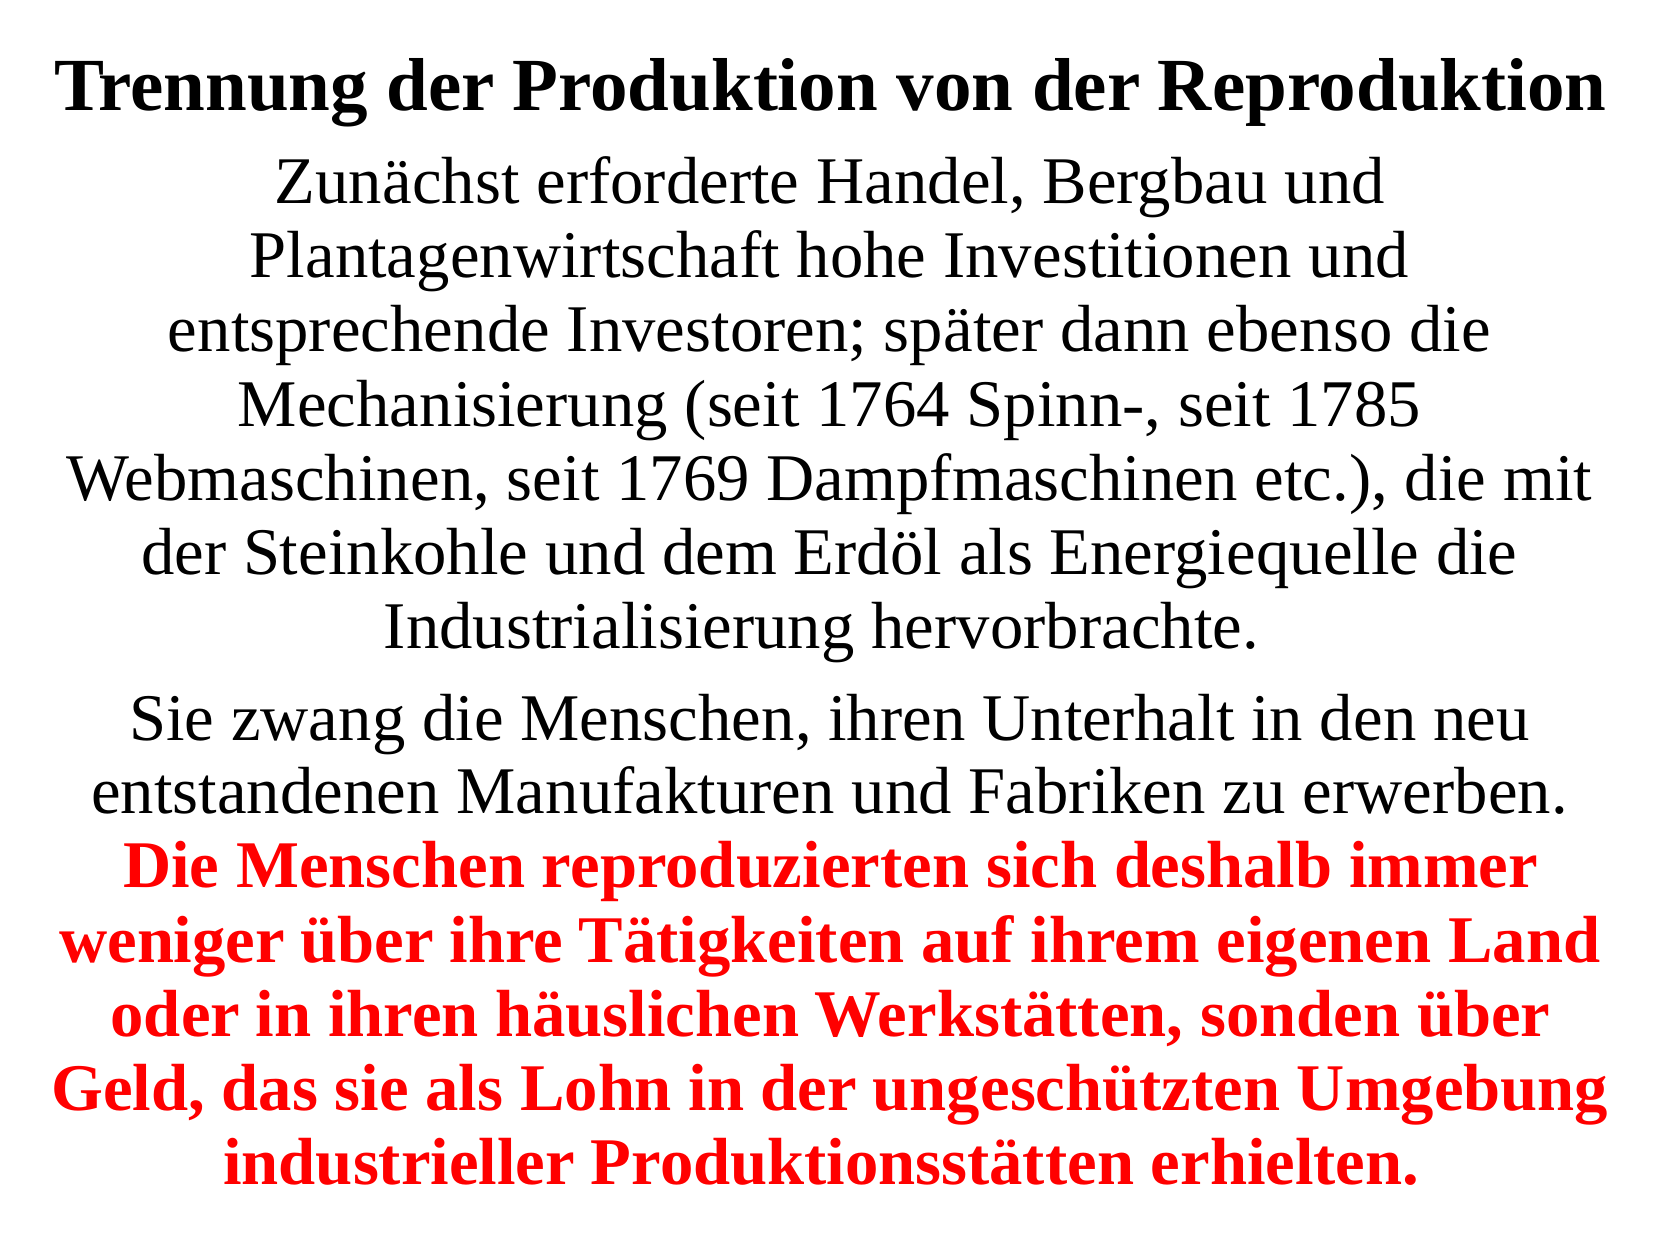

Trennung der Produktion von der Reproduktion
Zunächst erforderte Handel, Bergbau und Plantagenwirtschaft hohe Investitionen und entsprechende Investoren; später dann ebenso die Mechanisierung (seit 1764 Spinn-, seit 1785 Webmaschinen, seit 1769 Dampfmaschinen etc.), die mit der Steinkohle und dem Erdöl als Energiequelle die Industrialisierung hervorbrachte.
Sie zwang die Menschen, ihren Unterhalt in den neu entstandenen Manufakturen und Fabriken zu erwerben. Die Menschen reproduzierten sich deshalb immer weniger über ihre Tätigkeiten auf ihrem eigenen Land oder in ihren häuslichen Werkstätten, sonden über Geld, das sie als Lohn in der ungeschützten Umgebung industrieller Produktionsstätten erhielten.